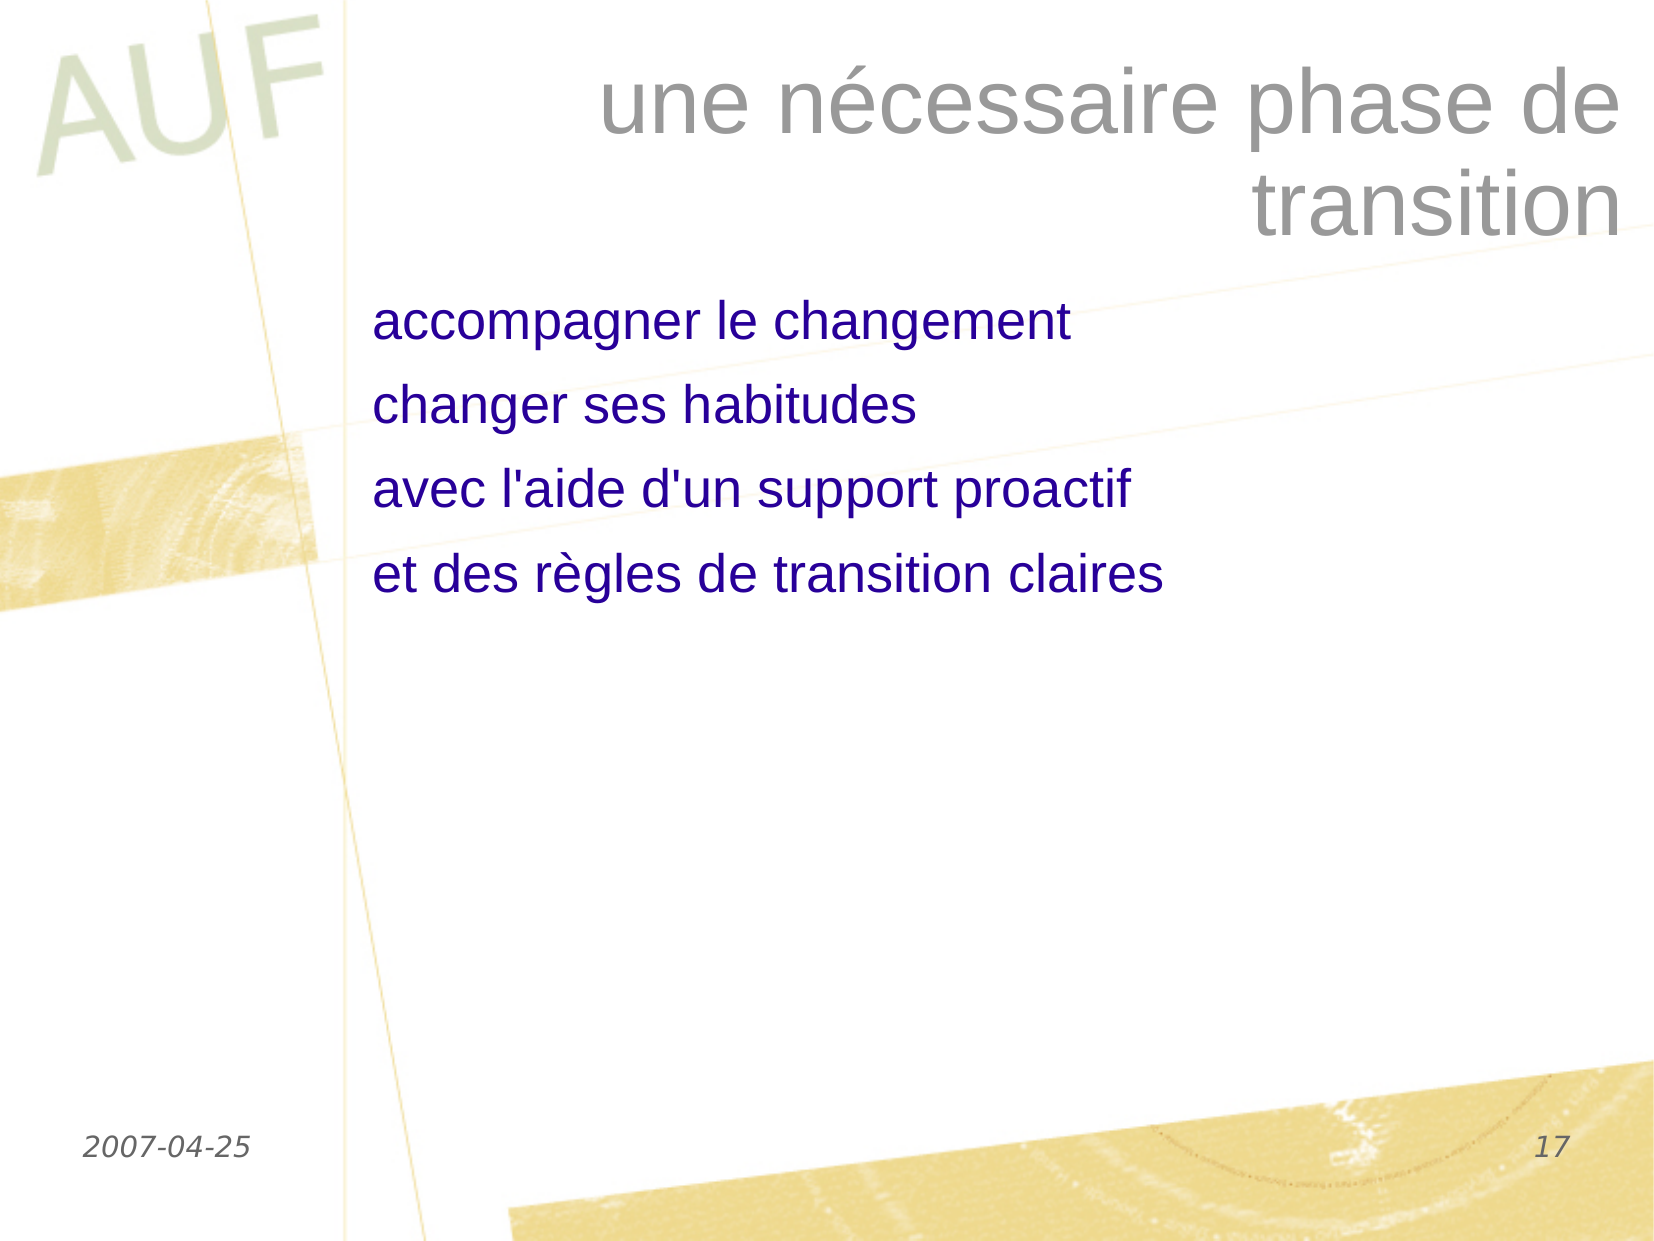

# une nécessaire phase de transition
accompagner le changement
changer ses habitudes
avec l'aide d'un support proactif
et des règles de transition claires
2007-04-25
17